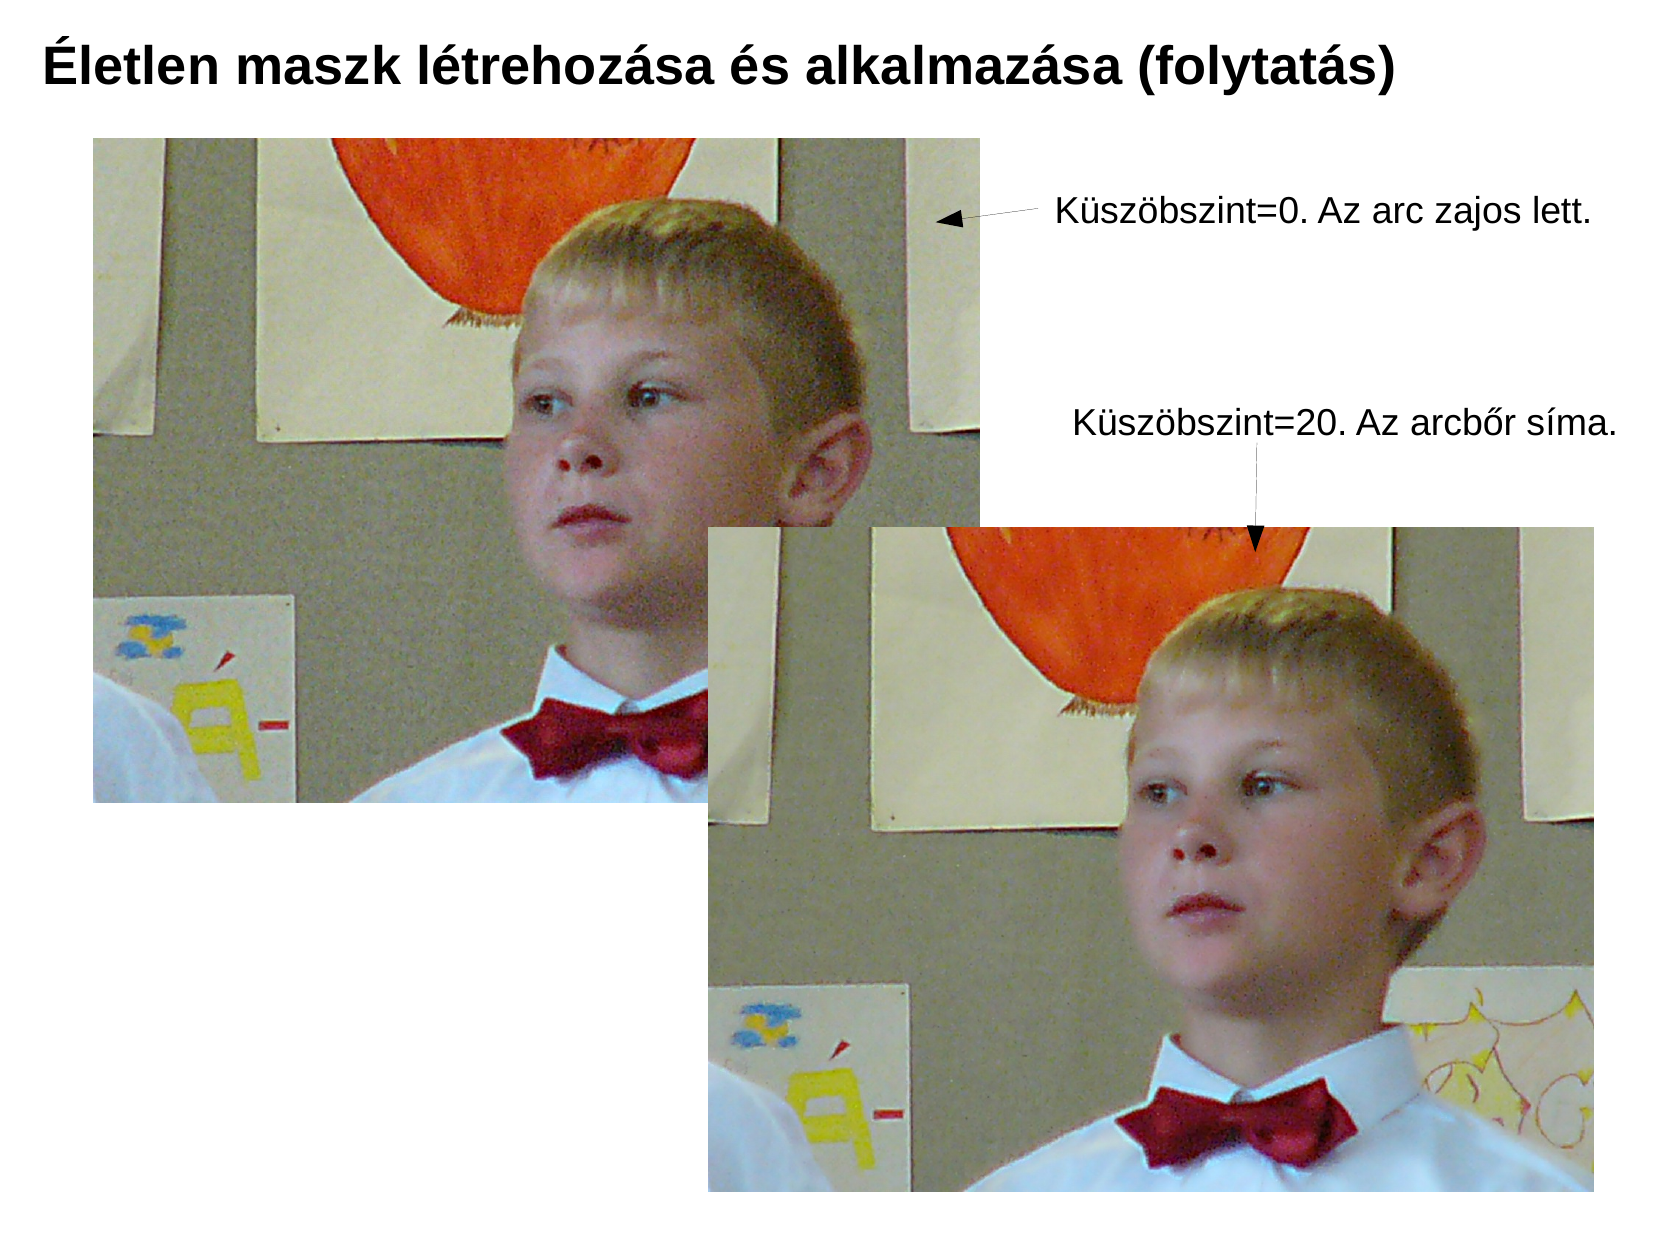

Életlen maszk létrehozása és alkalmazása (folytatás)
Küszöbszint=0. Az arc zajos lett.
Küszöbszint=20. Az arcbőr síma.